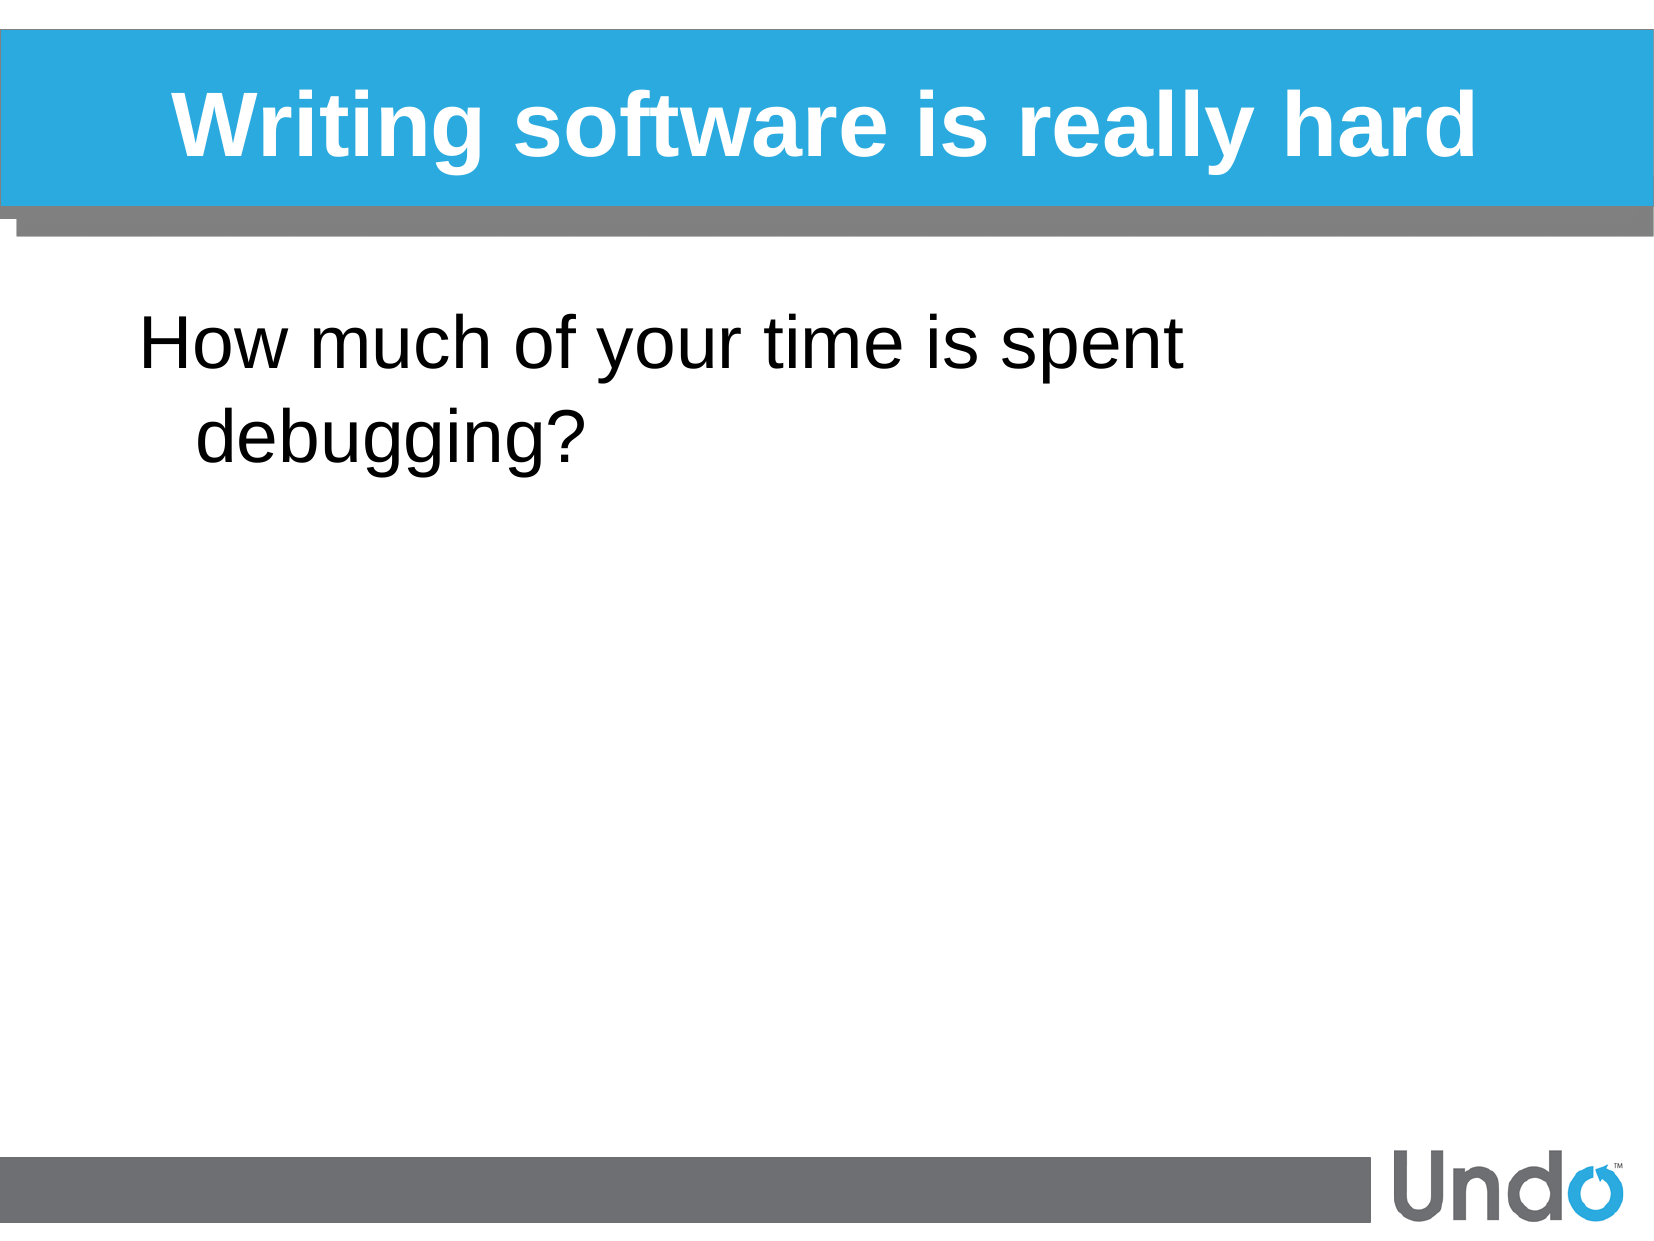

# Writing software is really hard
How much of your time is spent debugging?